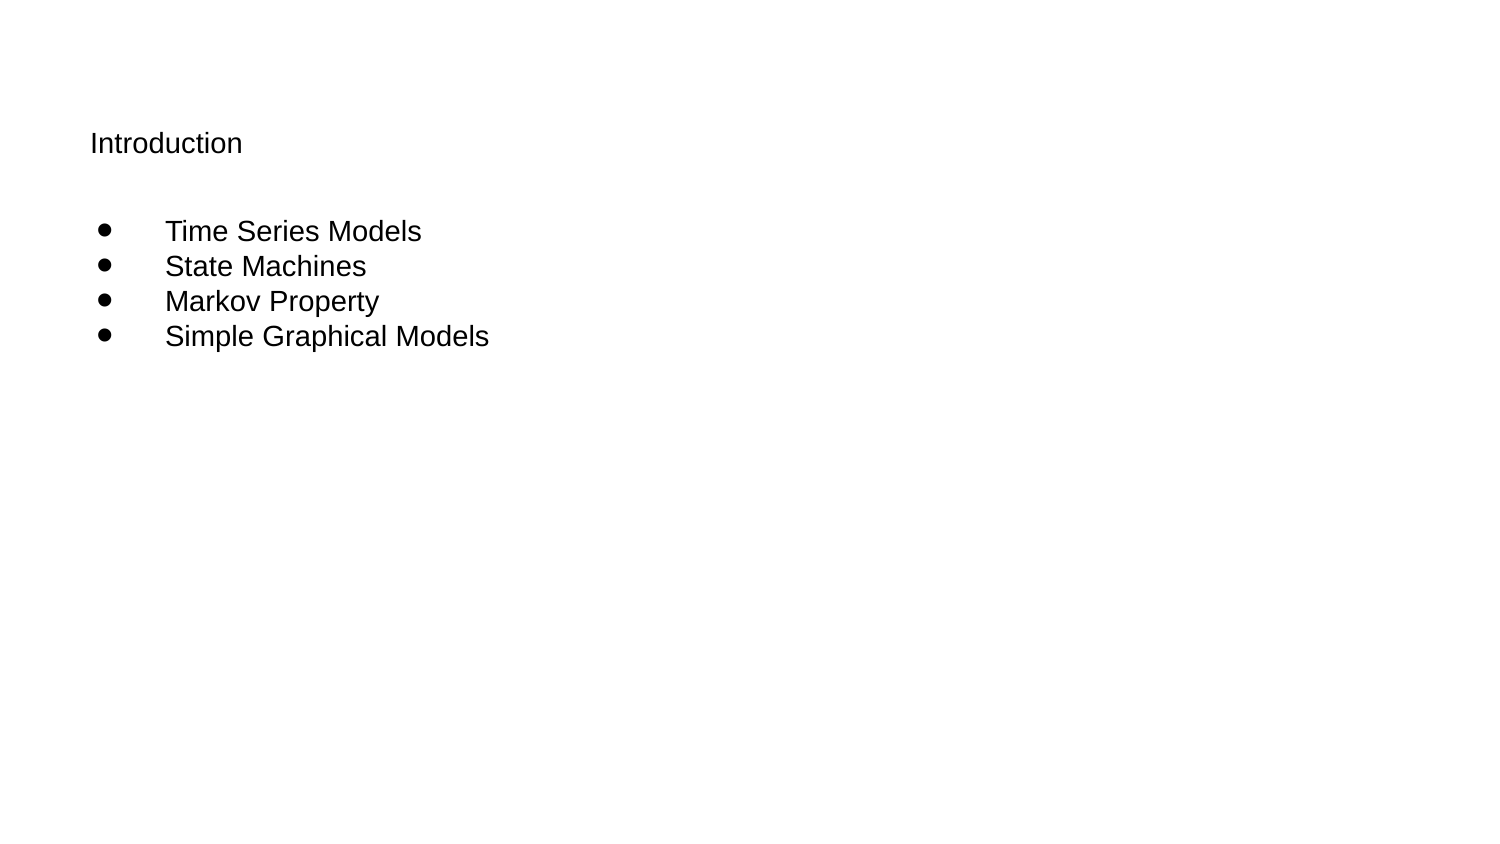

# Introduction
Time Series Models
State Machines
Markov Property
Simple Graphical Models